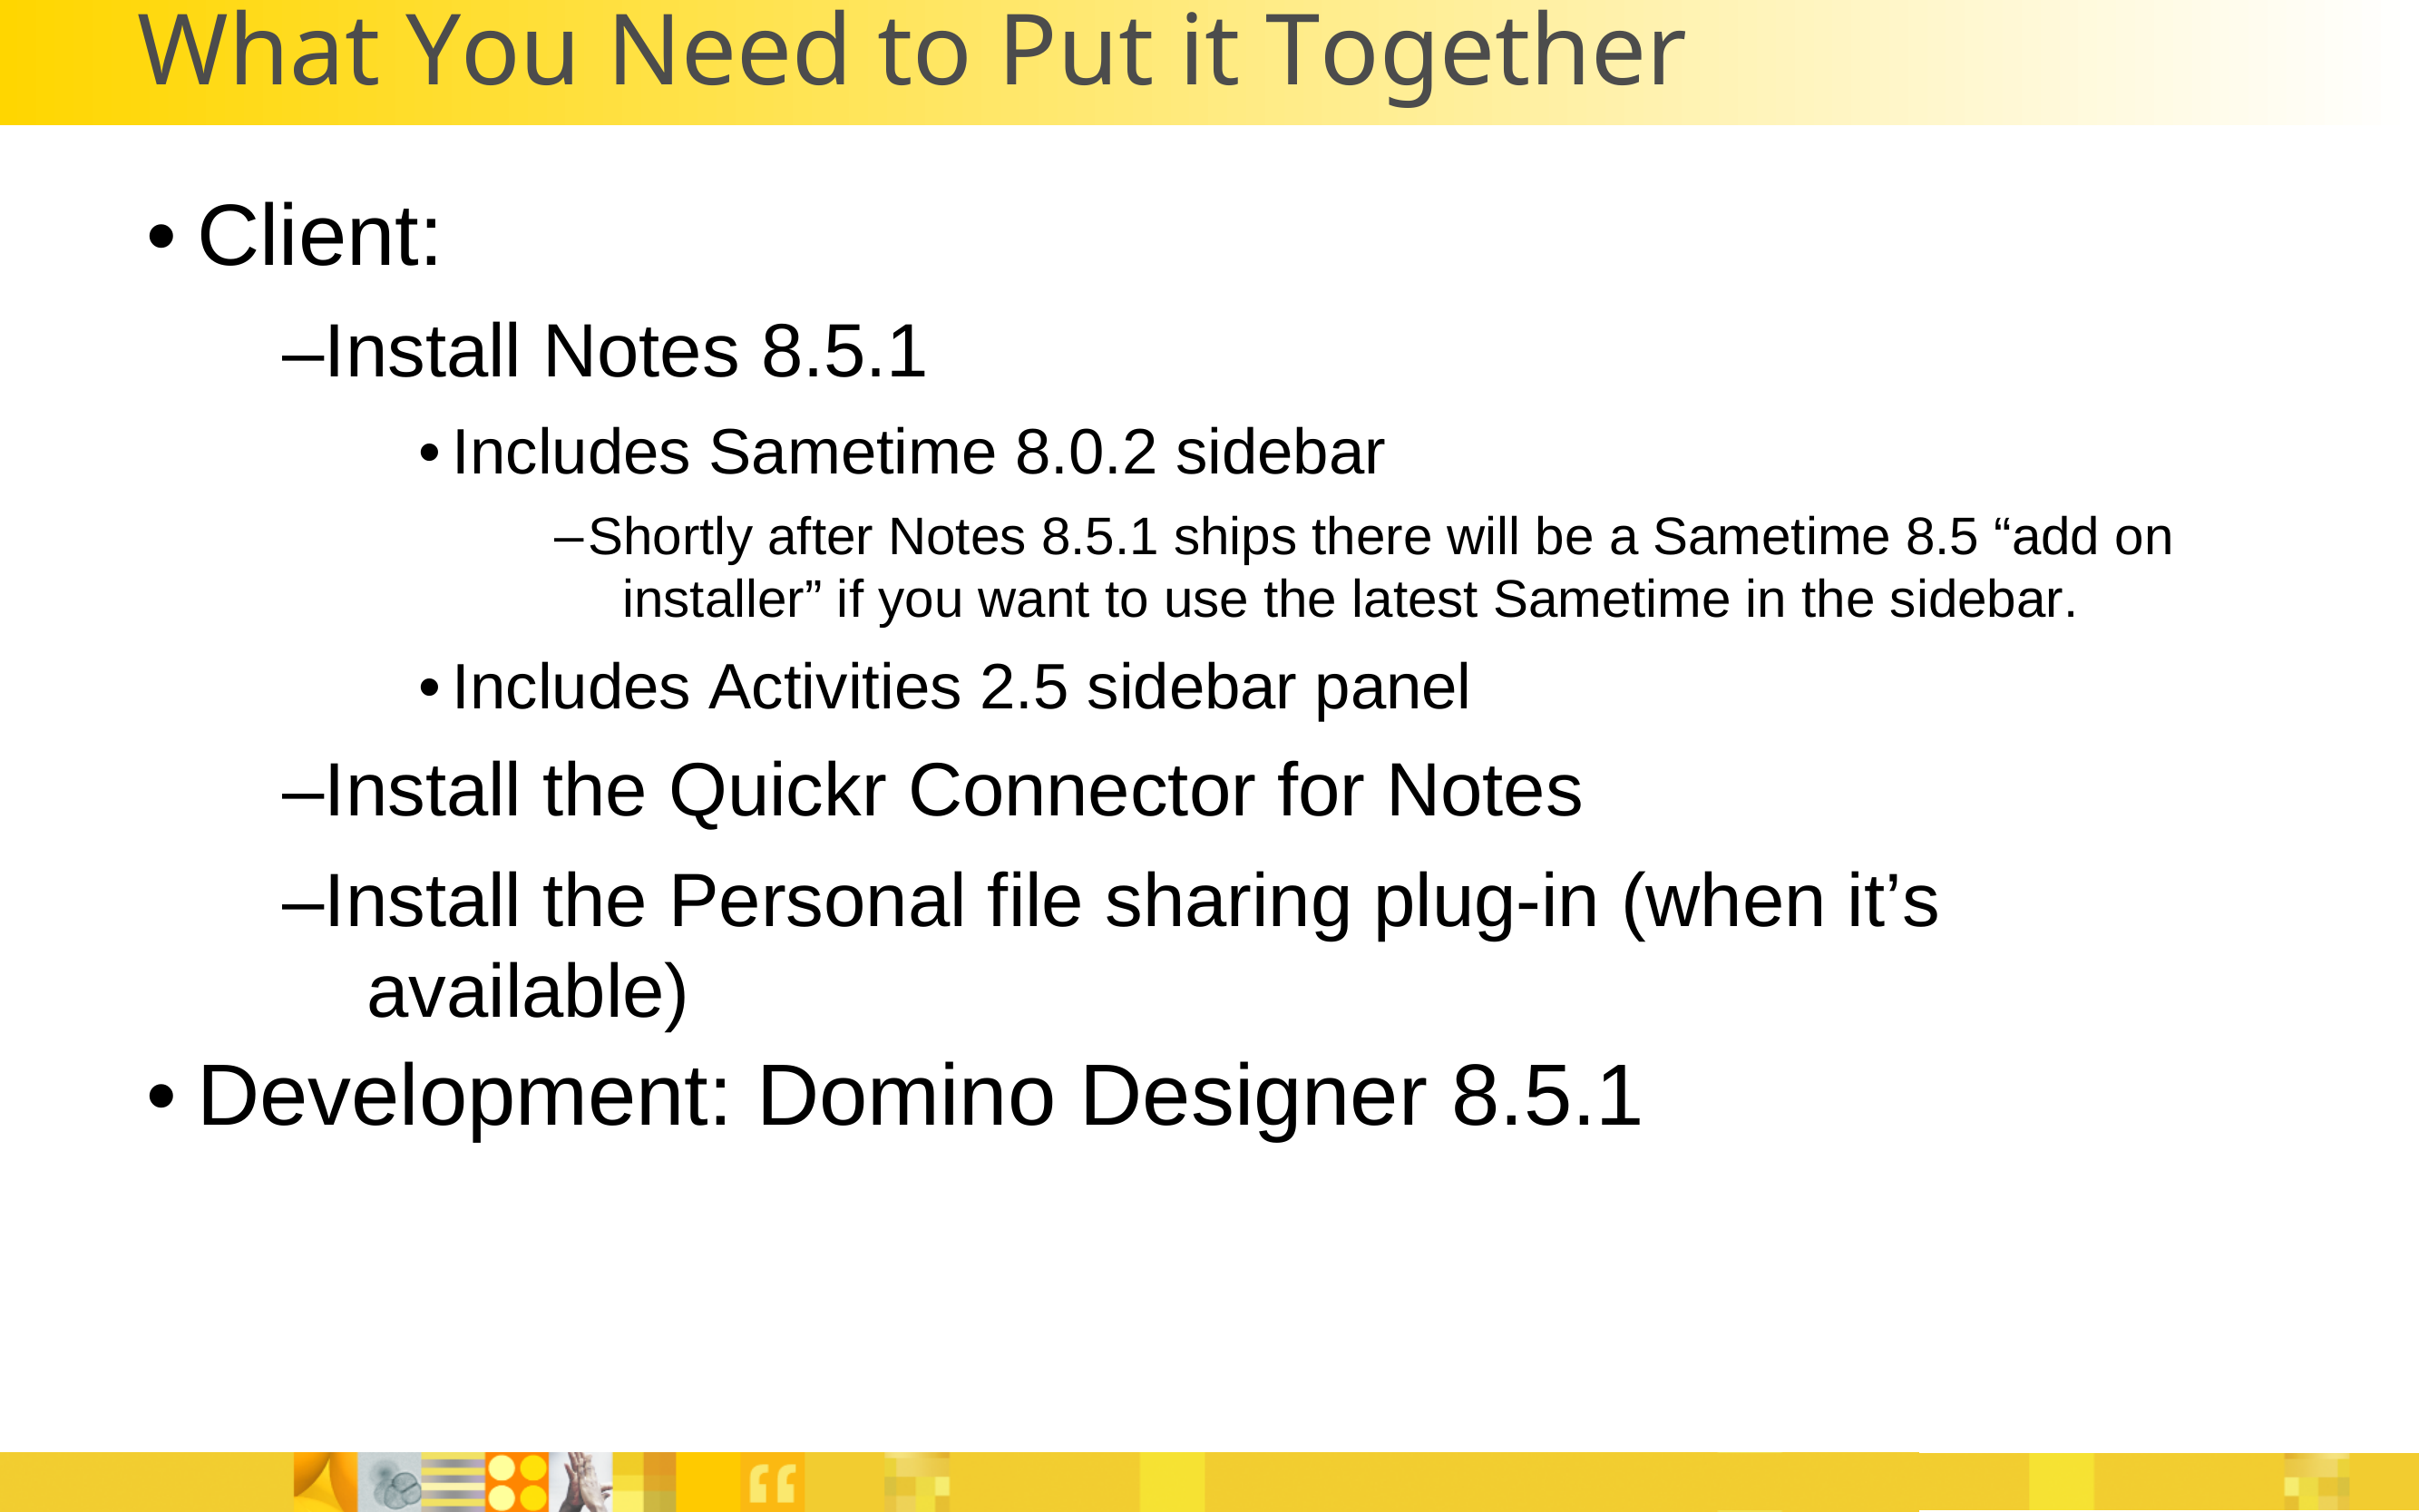

# What You Need to Put it Together
Client:
Install Notes 8.5.1
Includes Sametime 8.0.2 sidebar
Shortly after Notes 8.5.1 ships there will be a Sametime 8.5 “add on installer” if you want to use the latest Sametime in the sidebar.
Includes Activities 2.5 sidebar panel
Install the Quickr Connector for Notes
Install the Personal file sharing plug-in (when it’s available)
Development: Domino Designer 8.5.1